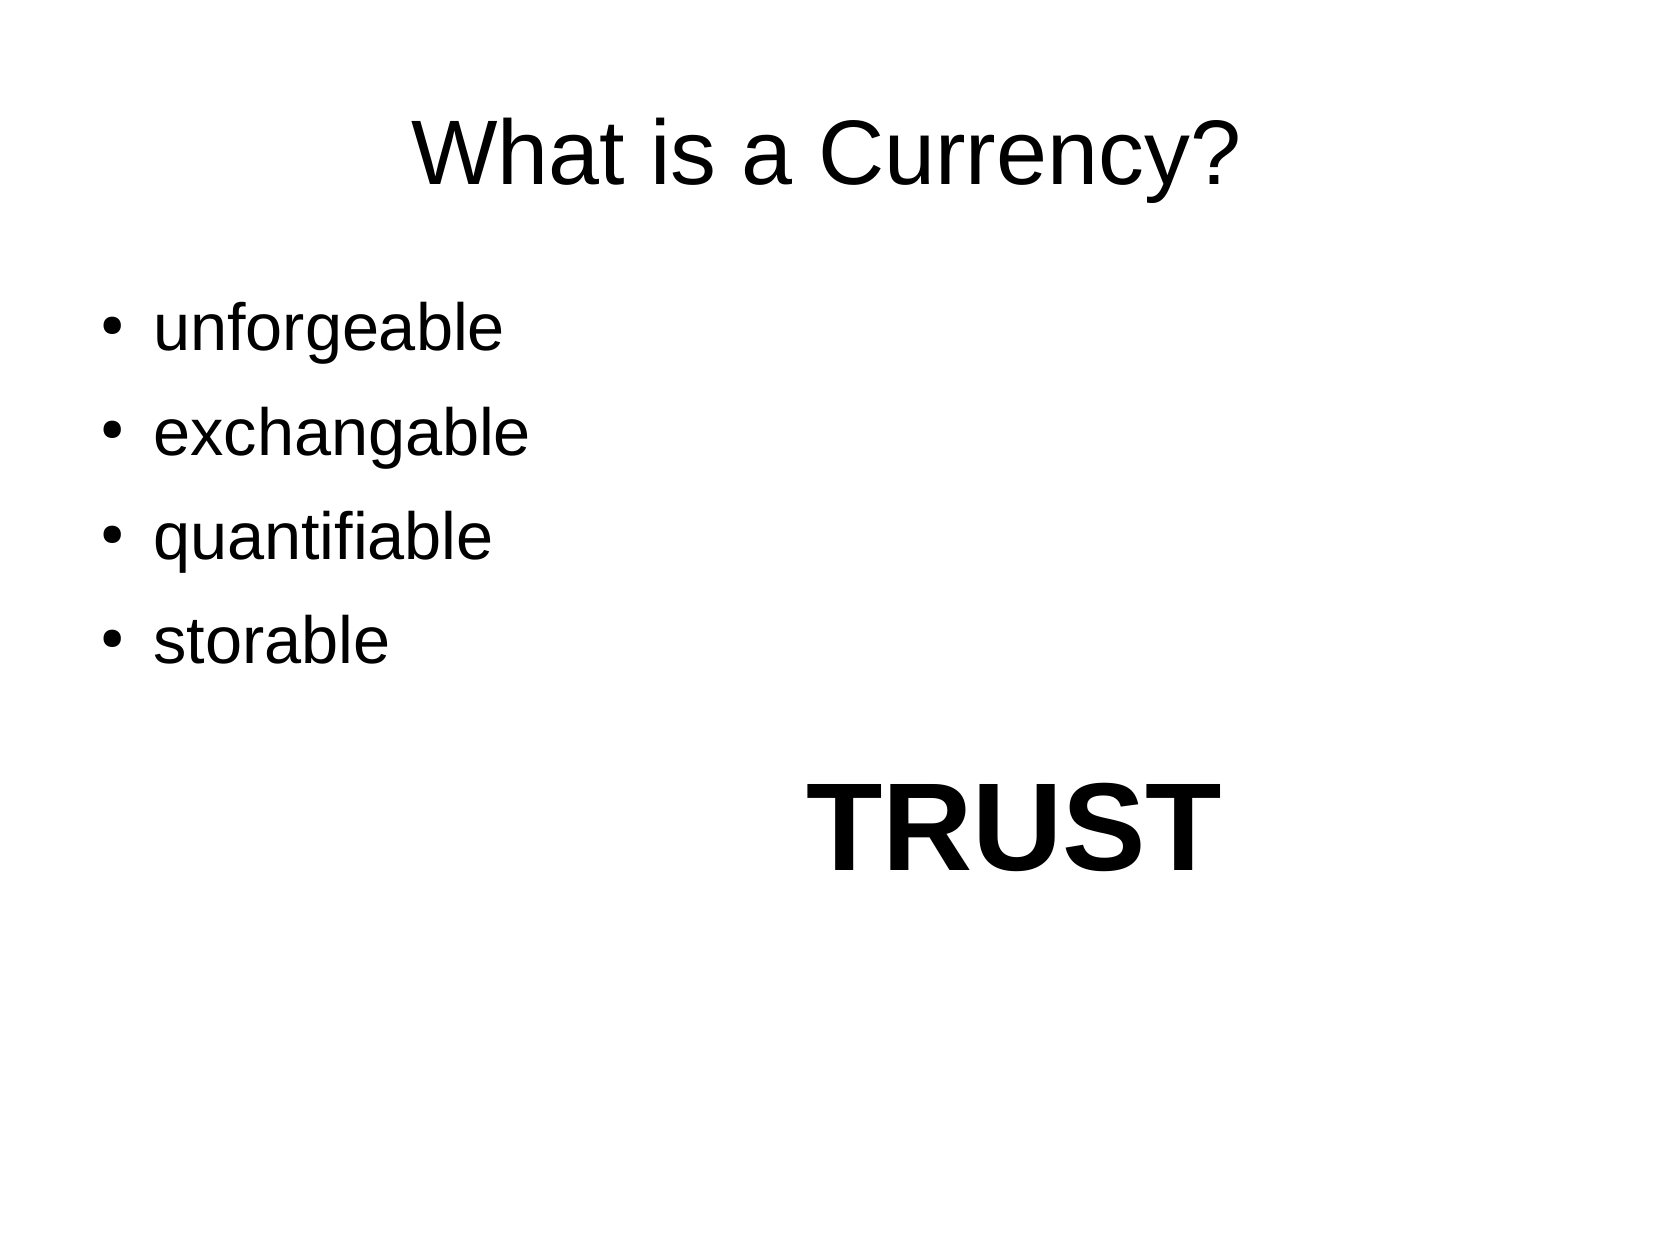

# What is a Currency?
unforgeable
exchangable
quantifiable
storable
TRUST